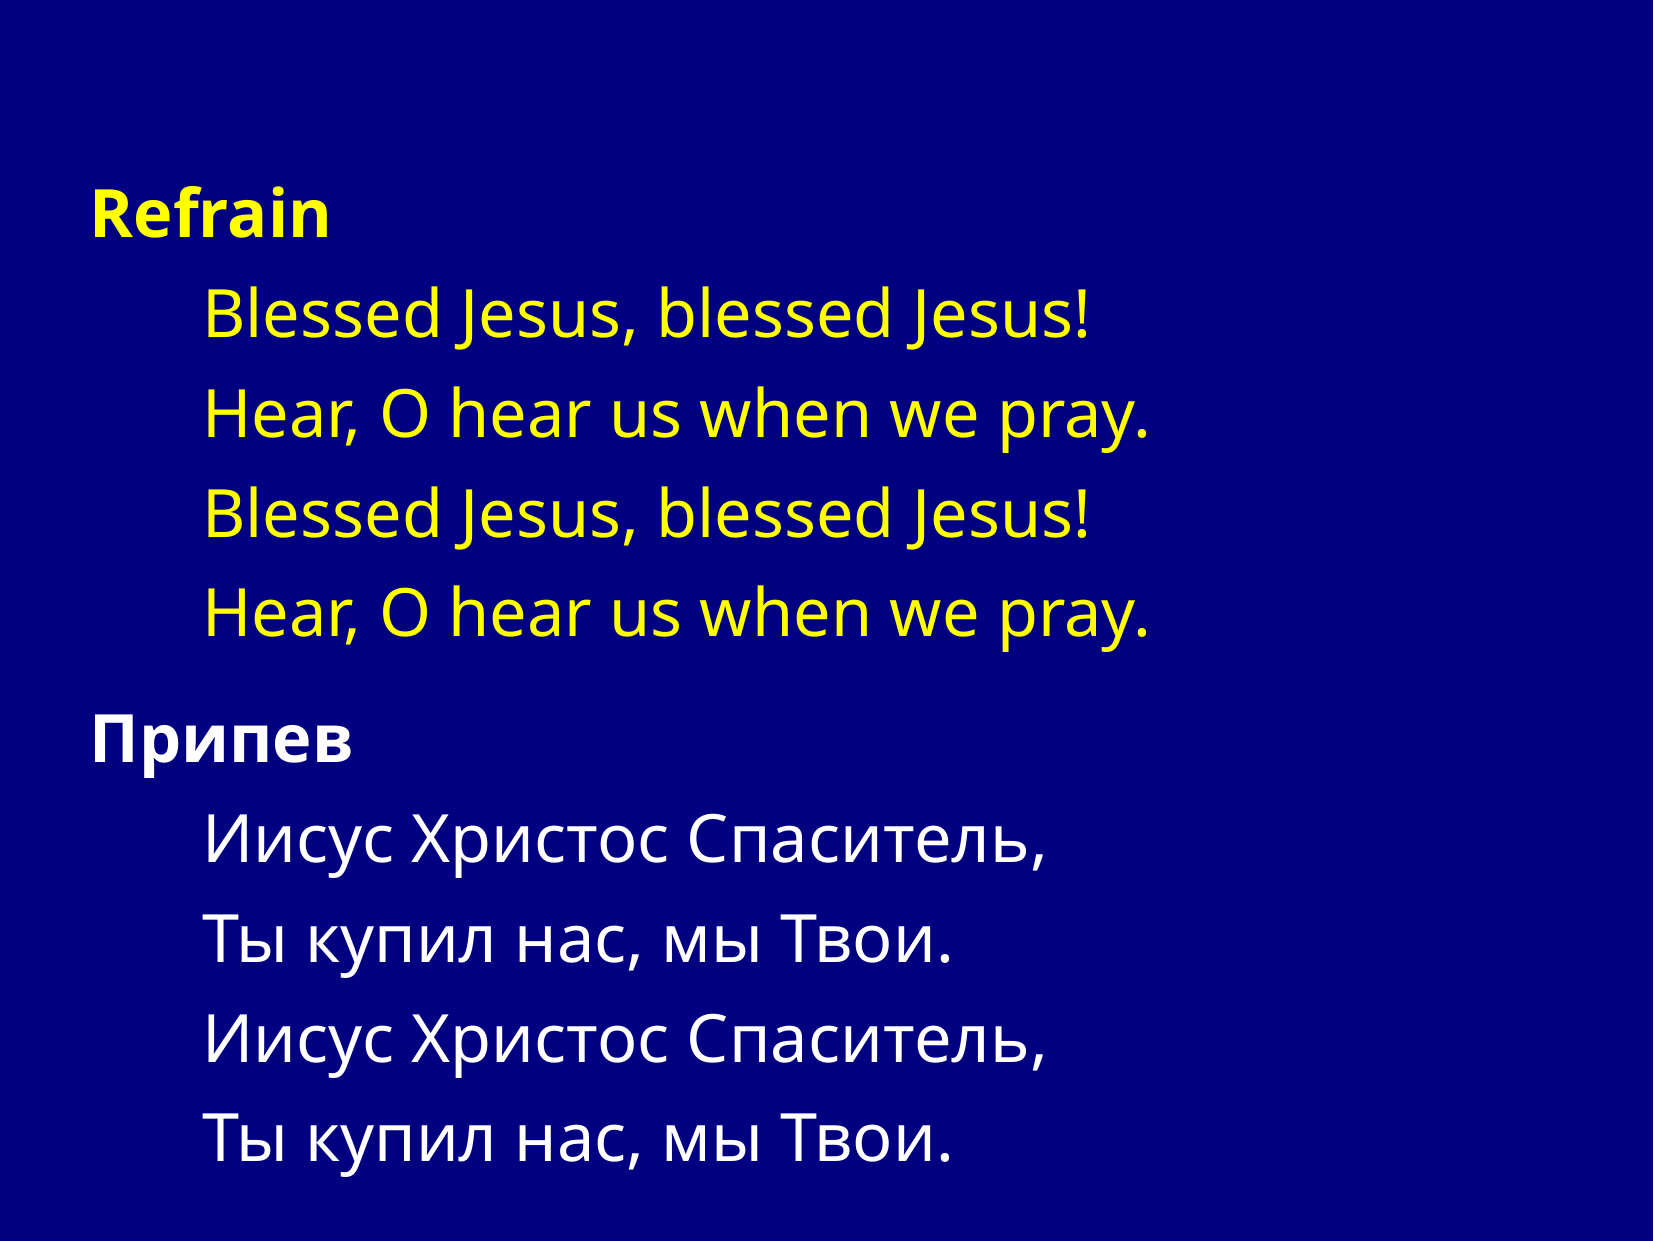

Refrain
	Blessed Jesus, blessed Jesus!
	Hear, O hear us when we pray.
	Blessed Jesus, blessed Jesus!
	Hear, O hear us when we pray.
Припев
	Иисус Христос Спаситель,
	Ты купил нас, мы Твои.
	Иисус Христос Спаситель,
	Ты купил нас, мы Твои.